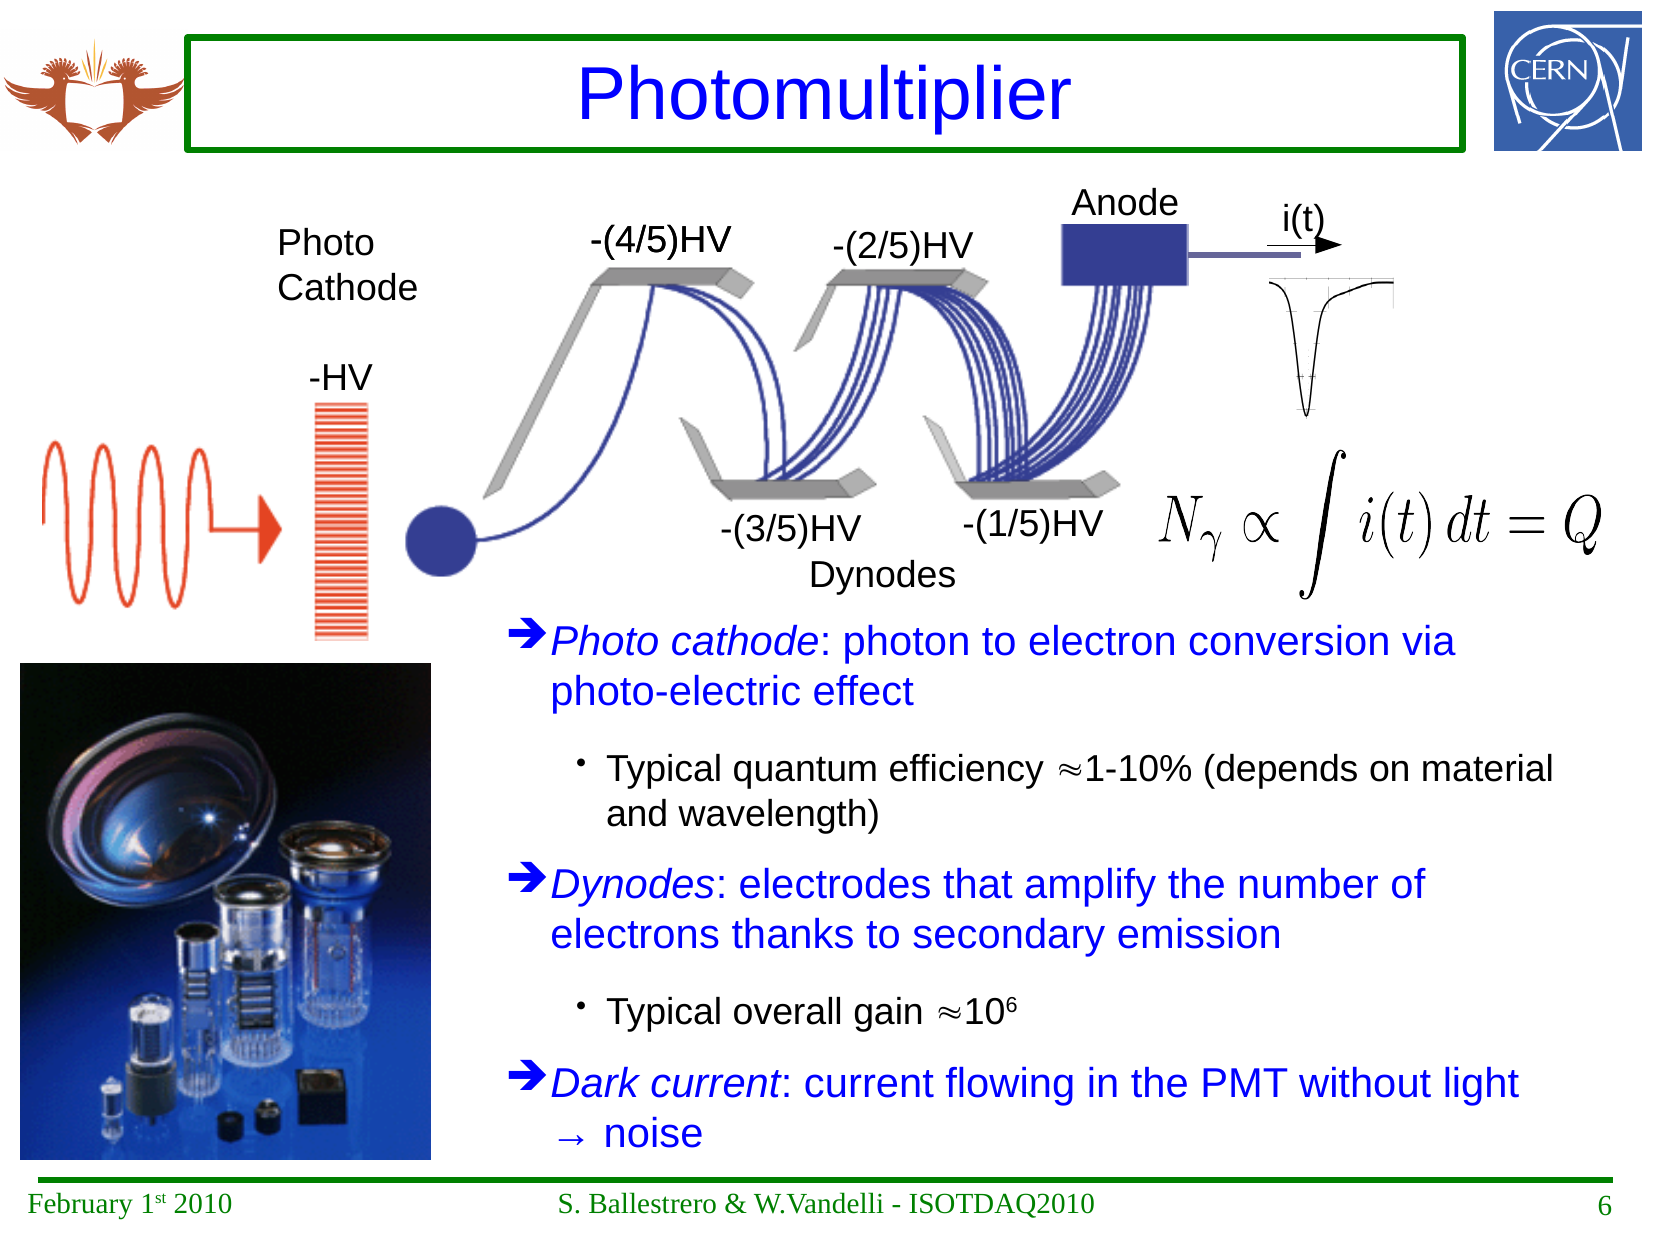

# Photomultiplier
Anode
i(t)
-(4/5)HV
-(4/5)HV
Photo
Cathode
 -HV
-(2/5)HV
-(1/5)HV
-(3/5)HV
Dynodes
Photo cathode: photon to electron conversion via photo-electric effect
Typical quantum efficiency ≈1-10% (depends on material and wavelength)
Dynodes: electrodes that amplify the number of electrons thanks to secondary emission
Typical overall gain ≈106
Dark current: current flowing in the PMT without light → noise
6